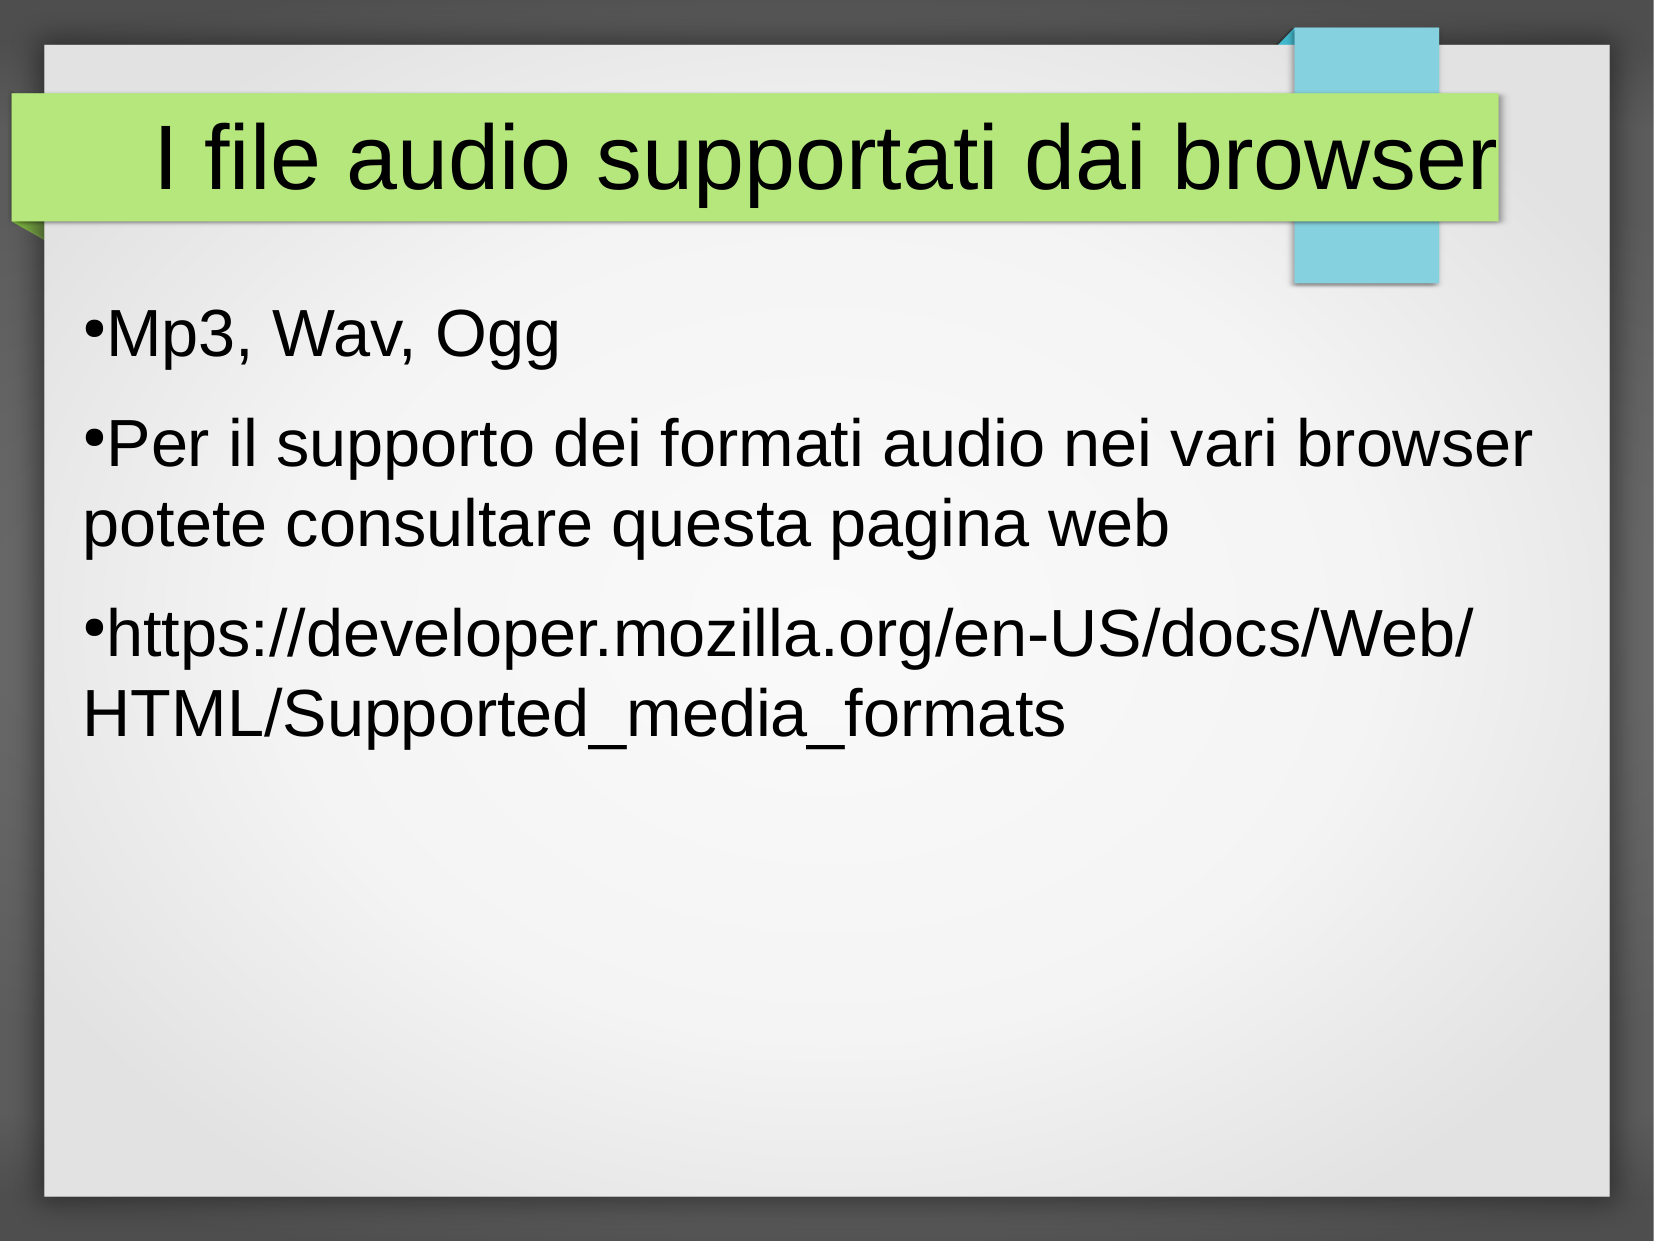

# I file audio supportati dai browser
Mp3, Wav, Ogg
Per il supporto dei formati audio nei vari browser potete consultare questa pagina web
https://developer.mozilla.org/en-US/docs/Web/HTML/Supported_media_formats